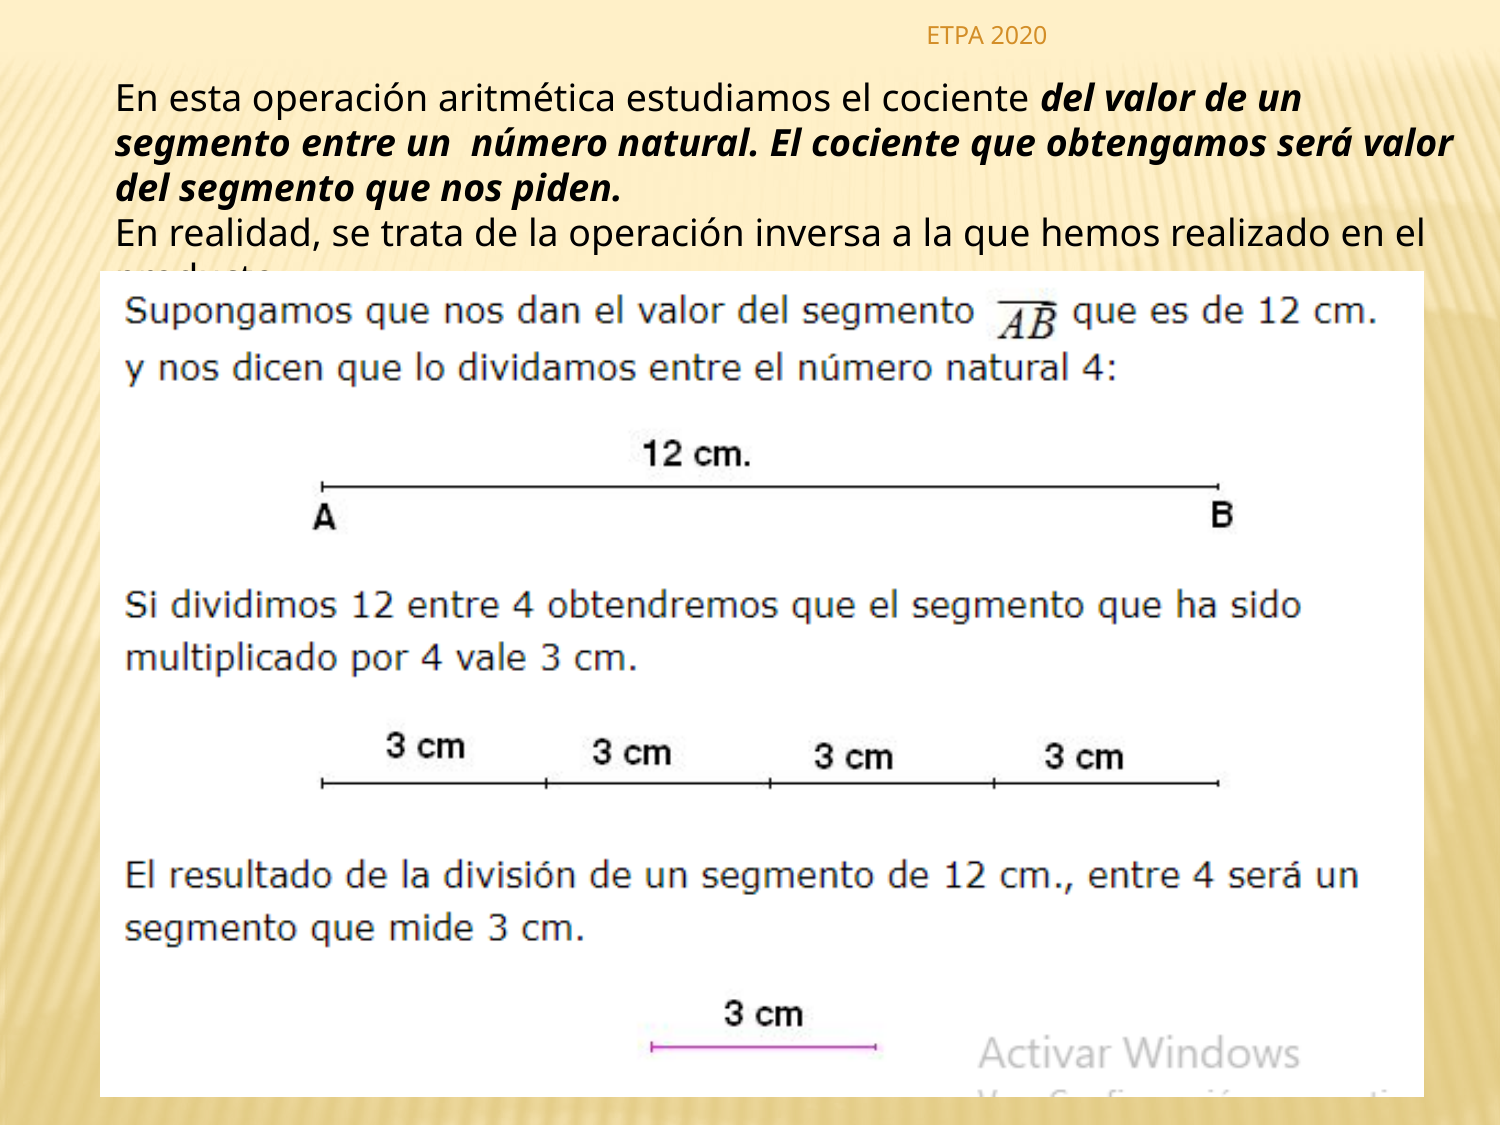

ETPA 2020
En esta operación aritmética estudiamos el cociente del valor de un segmento entre un  número natural. El cociente que obtengamos será valor del segmento que nos piden. 
En realidad, se trata de la operación inversa a la que hemos realizado en el producto.